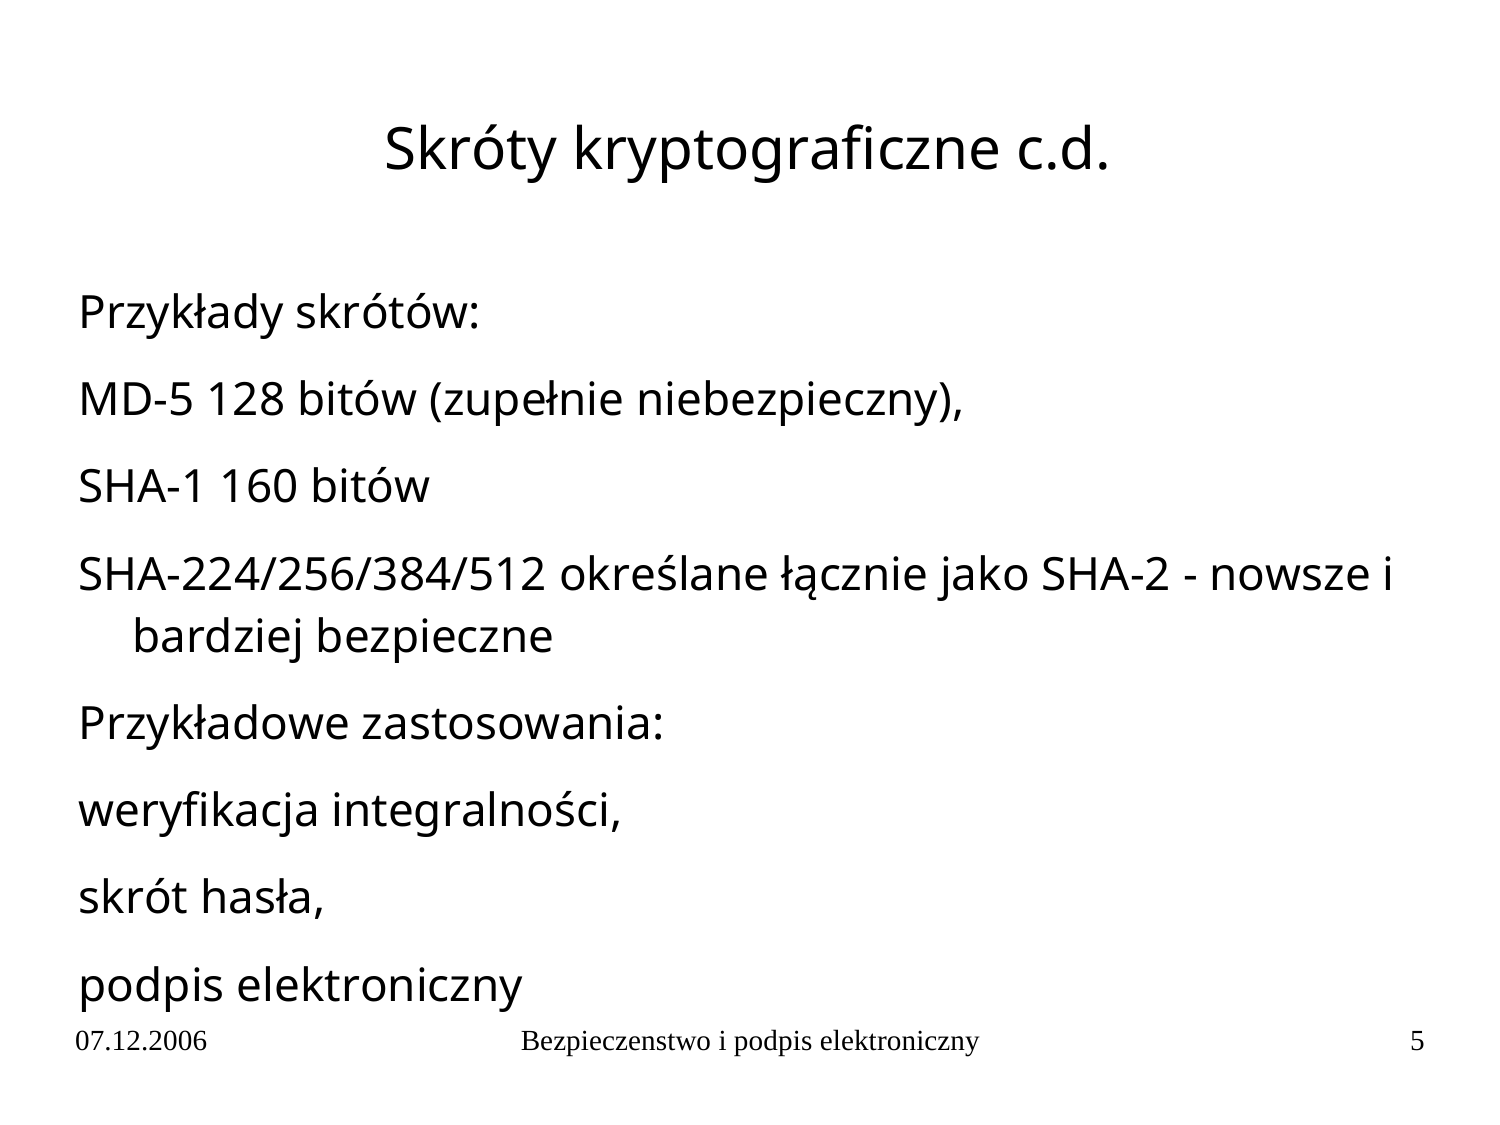

# Skróty kryptograficzne c.d.
Przykłady skrótów:
MD-5 128 bitów (zupełnie niebezpieczny),
SHA-1 160 bitów
SHA-224/256/384/512 określane łącznie jako SHA-2 - nowsze i bardziej bezpieczne
Przykładowe zastosowania:
weryfikacja integralności,
skrót hasła,
podpis elektroniczny
07.12.2006
Bezpieczenstwo i podpis elektroniczny
5